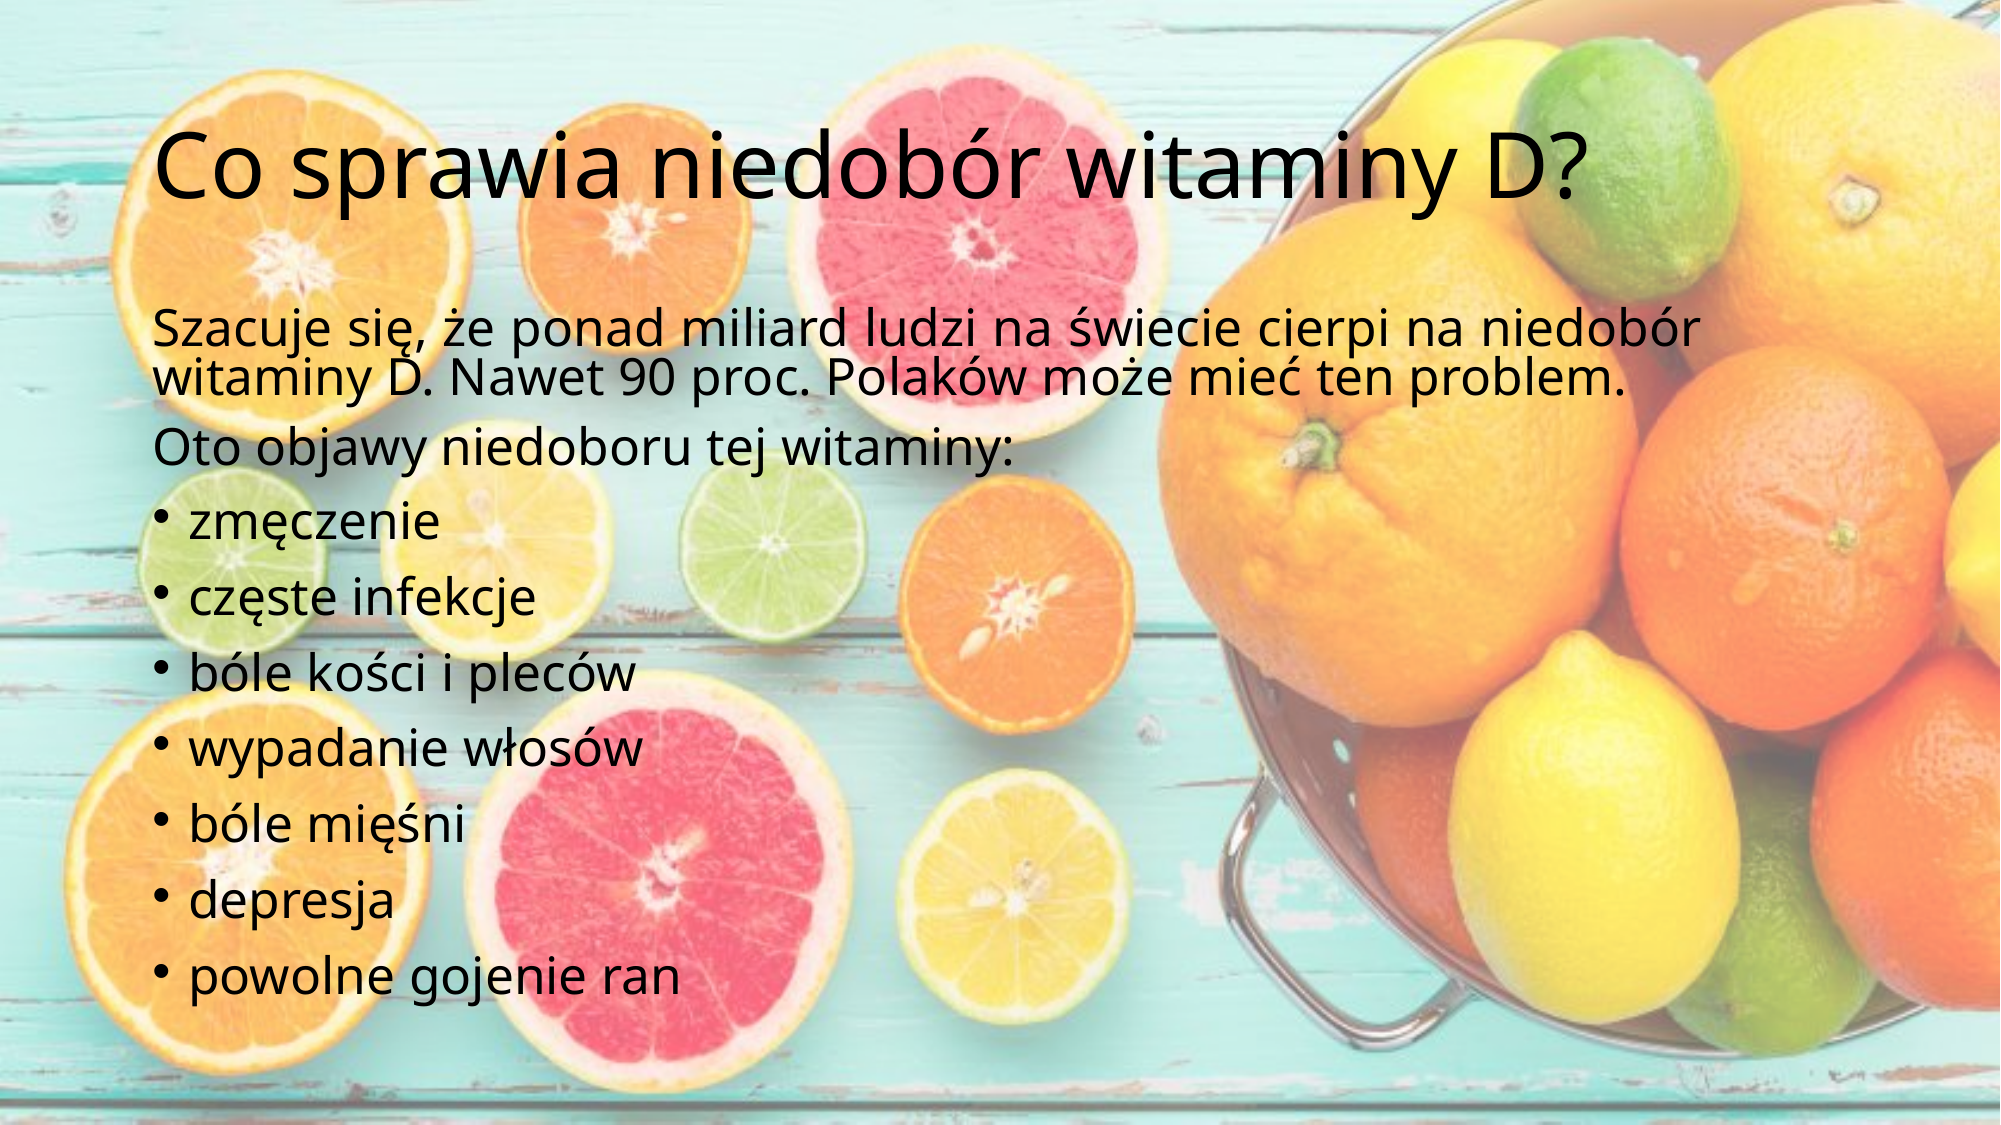

# Co sprawia niedobór witaminy D?
Szacuje się, że ponad miliard ludzi na świecie cierpi na niedobór witaminy D. Nawet 90 proc. Polaków może mieć ten problem.
Oto objawy niedoboru tej witaminy:
zmęczenie
częste infekcje
bóle kości i pleców
wypadanie włosów
bóle mięśni
depresja
powolne gojenie ran